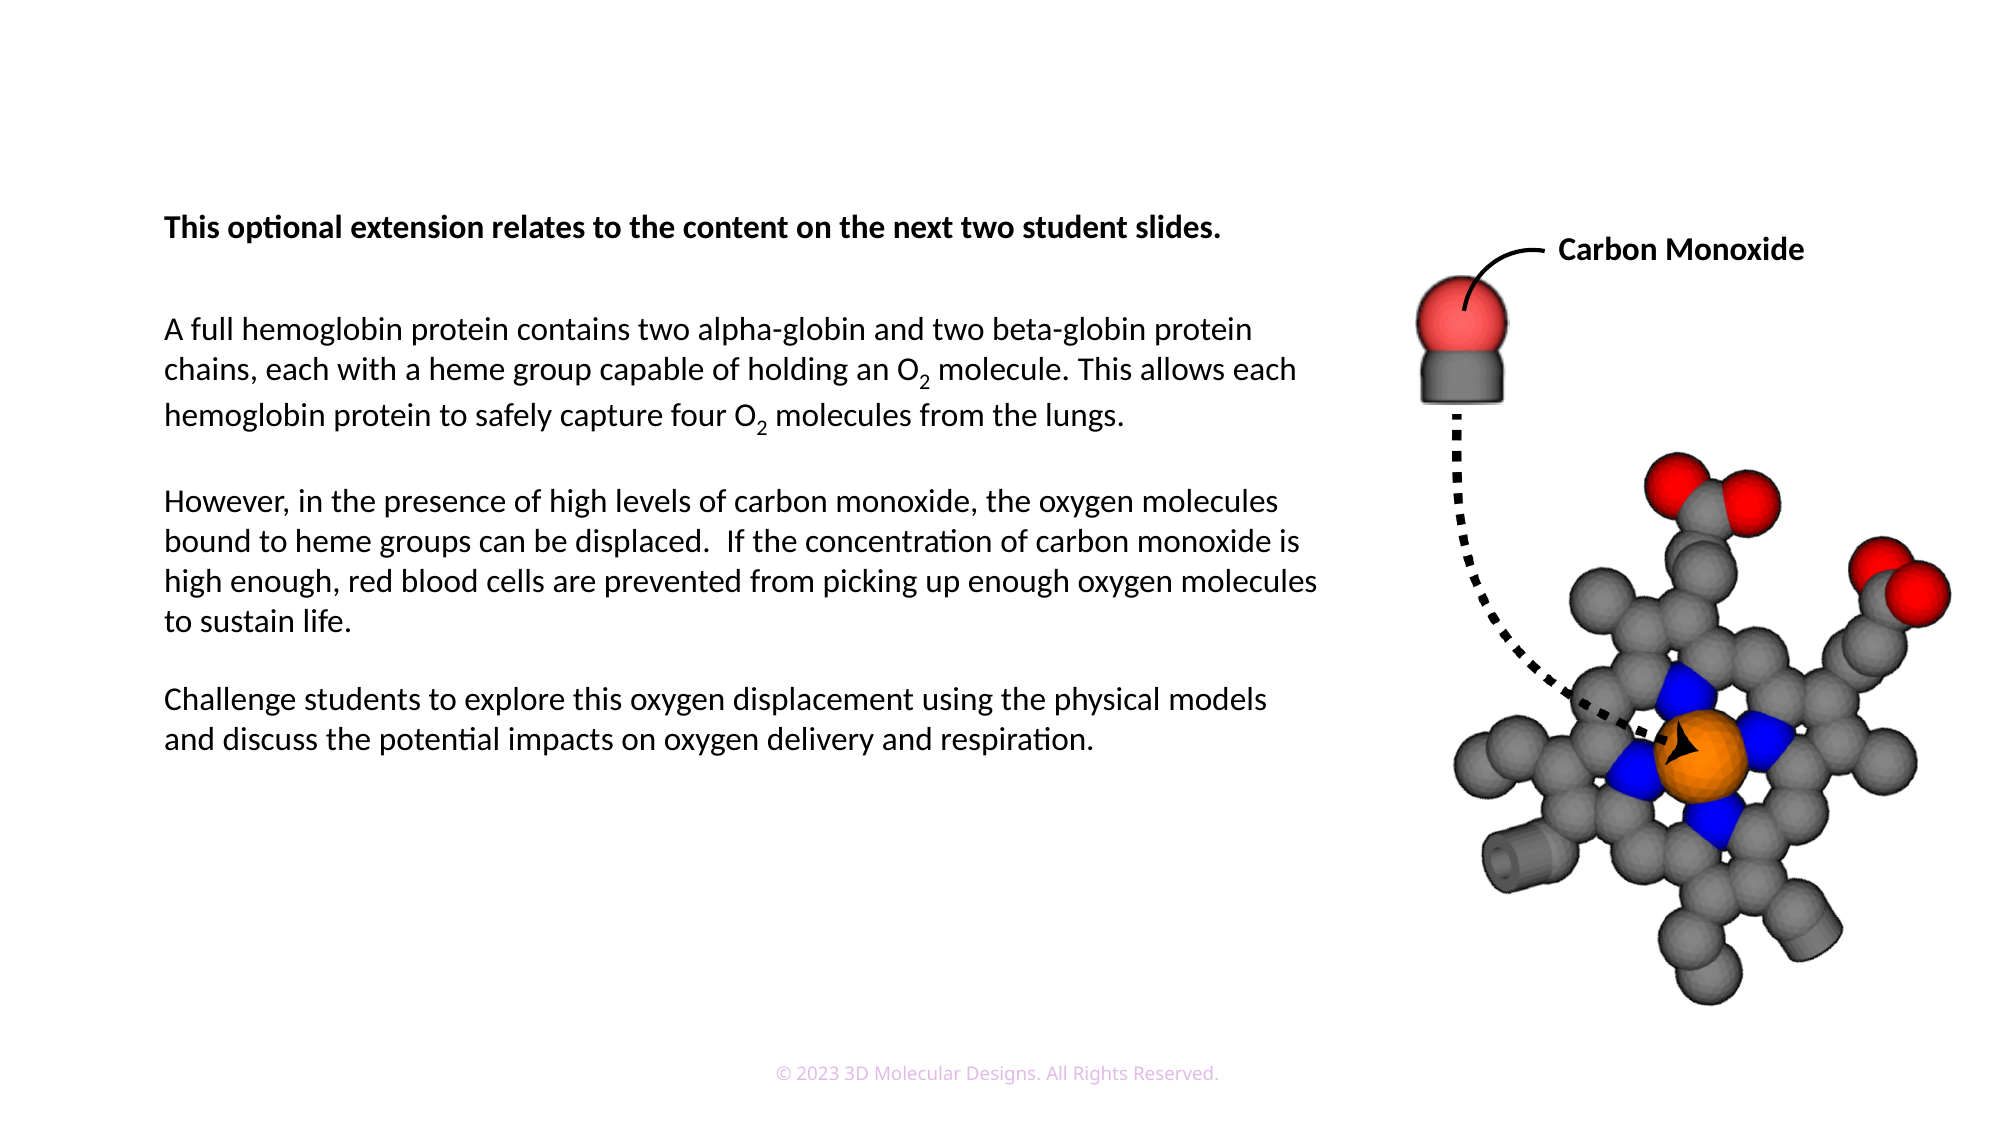

Optional Extension: Carbon Monoxide Poisoning
This optional extension relates to the content on the next two student slides.
A full hemoglobin protein contains two alpha-globin and two beta-globin protein chains, each with a heme group capable of holding an O2 molecule. This allows each hemoglobin protein to safely capture four O2 molecules from the lungs.
However, in the presence of high levels of carbon monoxide, the oxygen molecules bound to heme groups can be displaced. If the concentration of carbon monoxide is high enough, red blood cells are prevented from picking up enough oxygen molecules to sustain life.
Challenge students to explore this oxygen displacement using the physical models and discuss the potential impacts on oxygen delivery and respiration.
Carbon Monoxide
© 2023 3D Molecular Designs. All Rights Reserved.